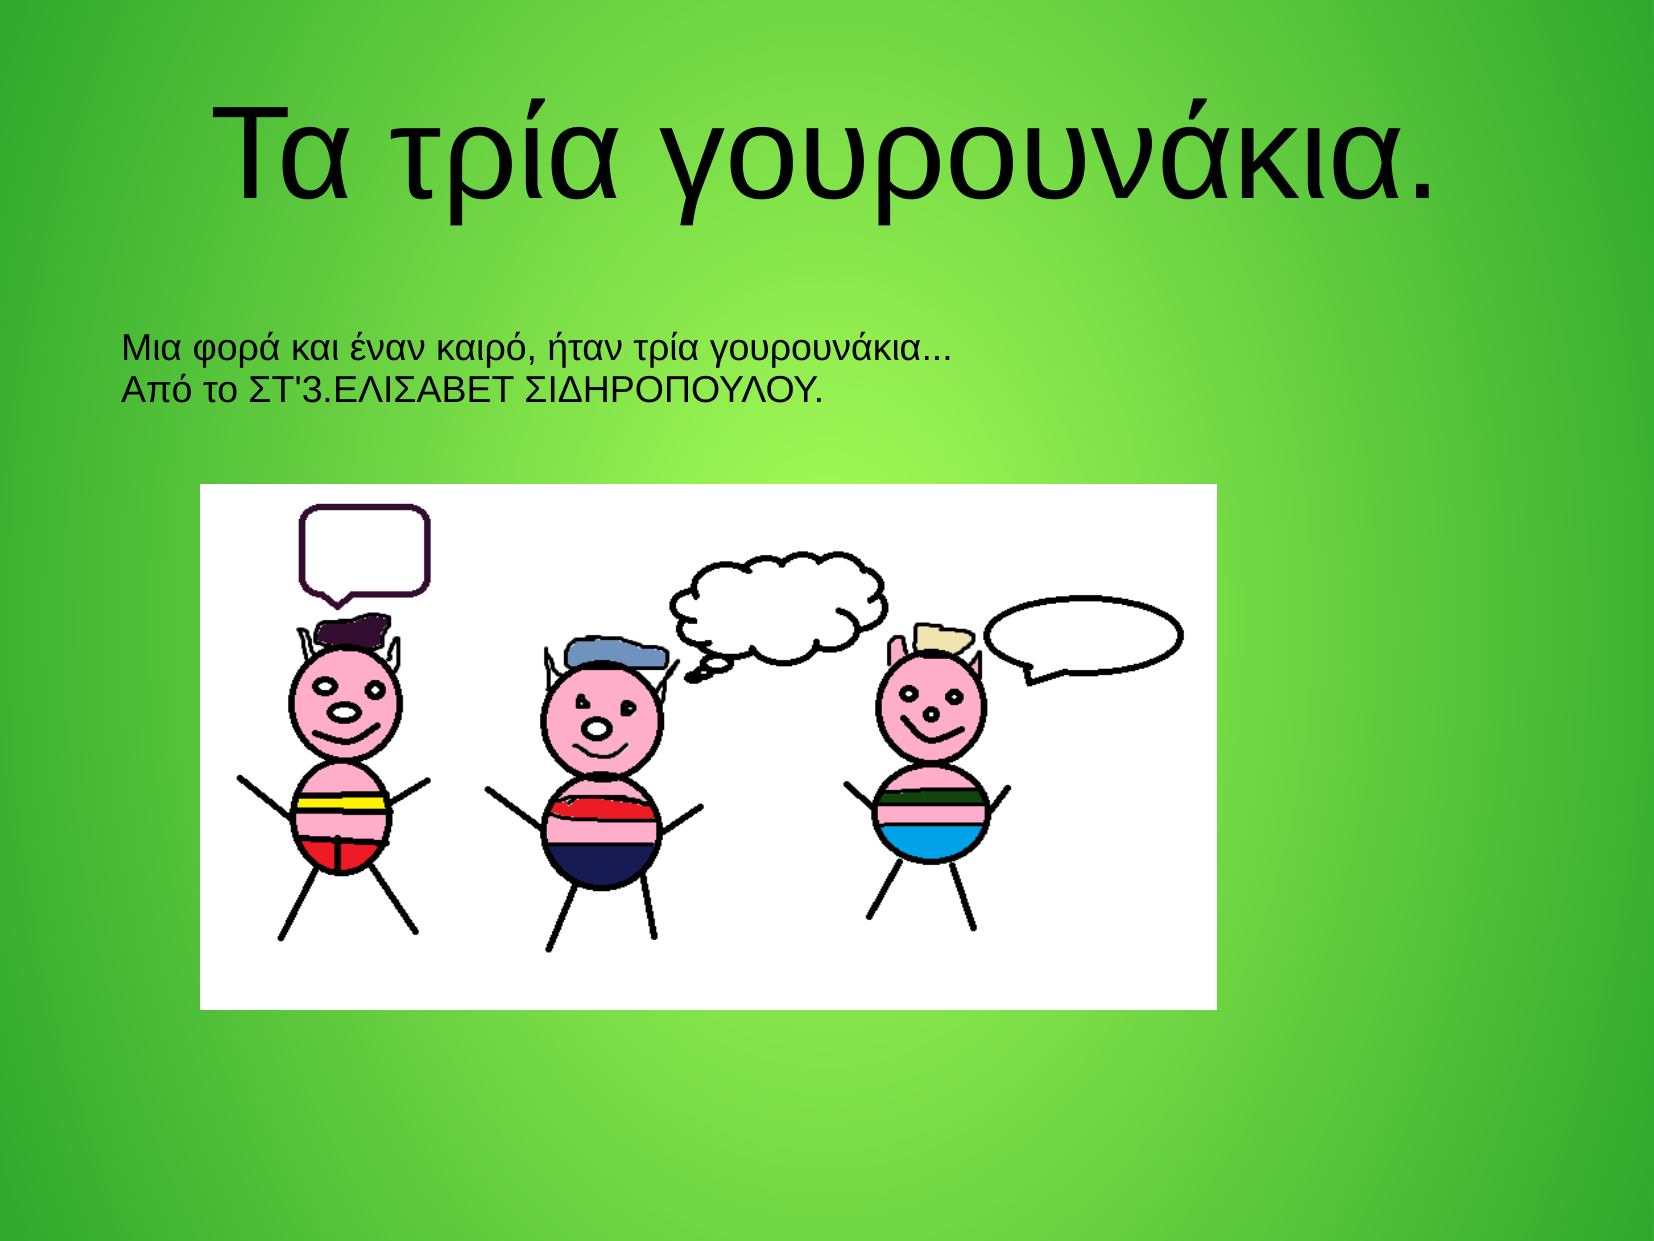

# Τα τρία γουρουνάκια.
Μια φορά και έναν καιρό, ήταν τρία γουρουνάκια...
Από το ΣΤ'3.ΕΛΙΣΑΒΕΤ ΣΙΔΗΡΟΠΟΥΛΟΥ.